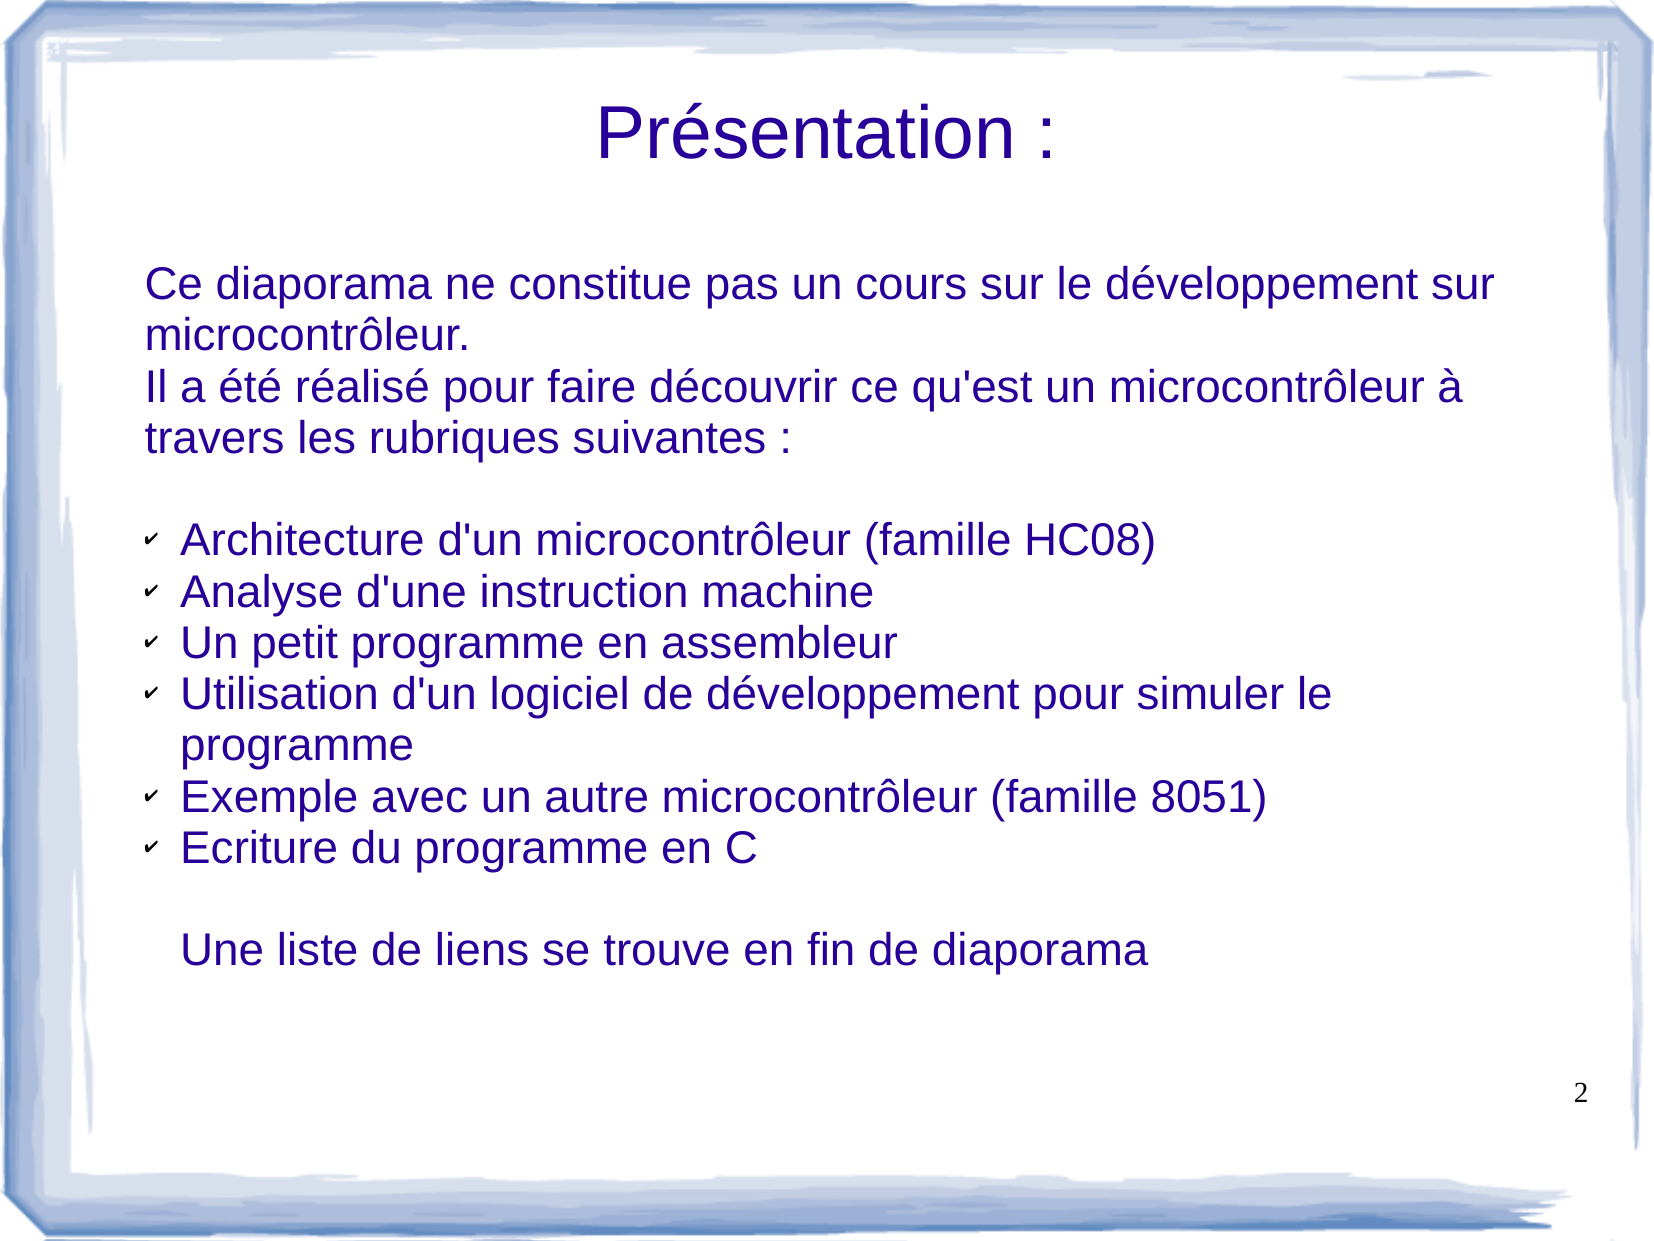

#
Présentation :
Ce diaporama ne constitue pas un cours sur le développement sur microcontrôleur.
Il a été réalisé pour faire découvrir ce qu'est un microcontrôleur à travers les rubriques suivantes :
Architecture d'un microcontrôleur (famille HC08)
Analyse d'une instruction machine
Un petit programme en assembleur
Utilisation d'un logiciel de développement pour simuler le programme
Exemple avec un autre microcontrôleur (famille 8051)
Ecriture du programme en C
Une liste de liens se trouve en fin de diaporama
2